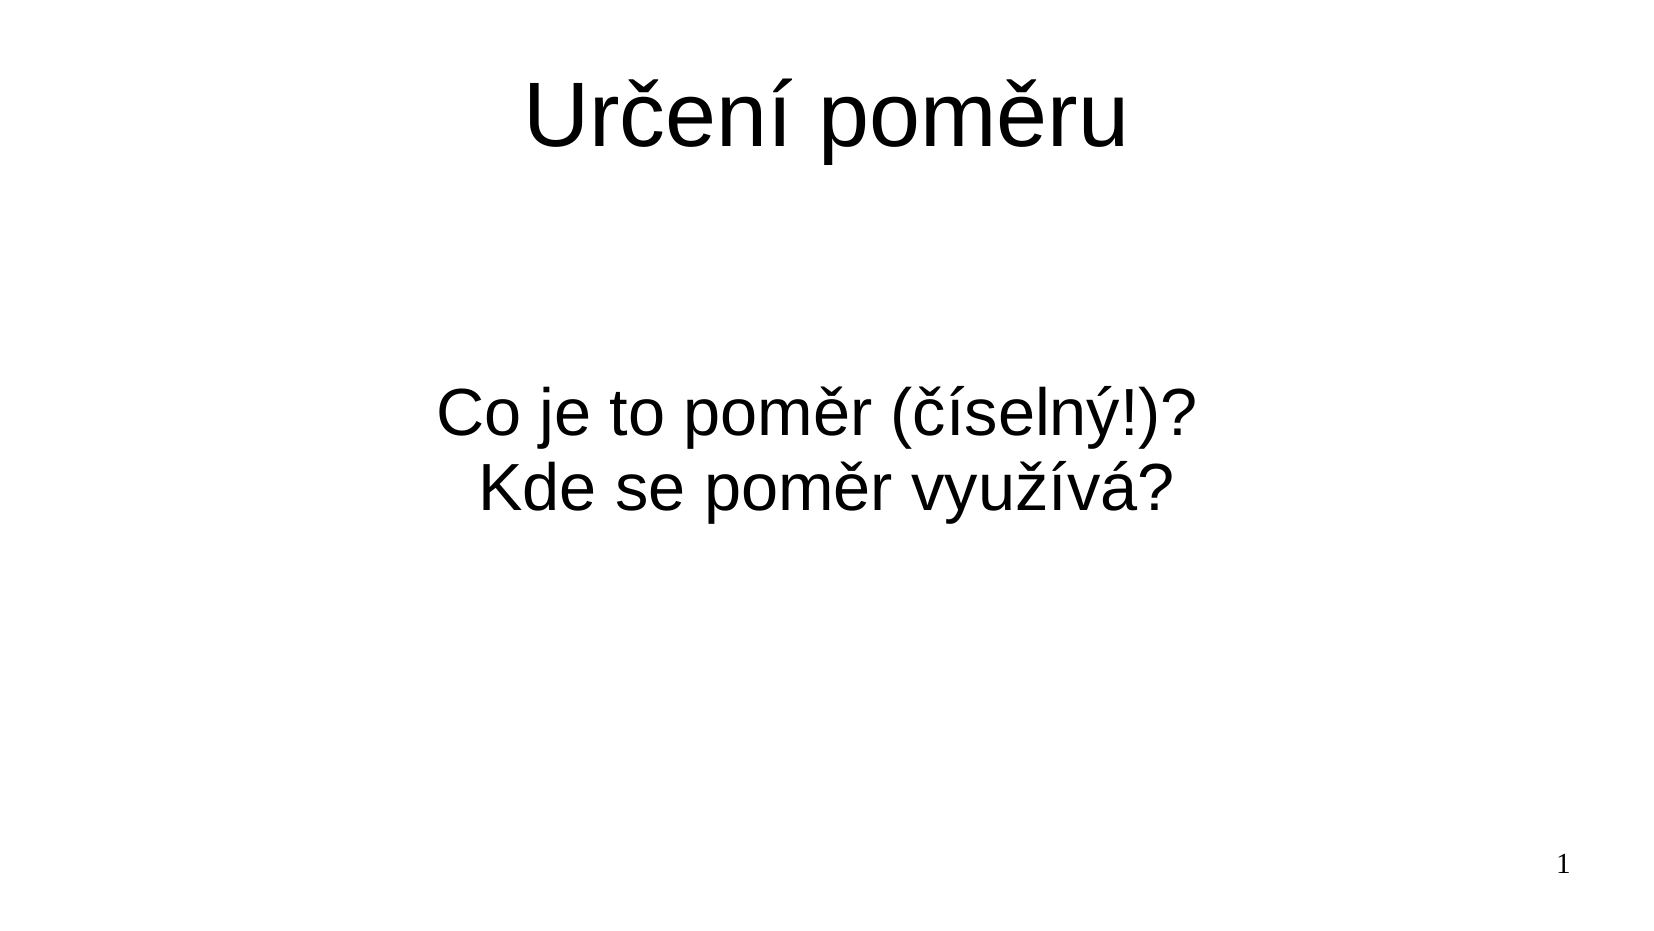

# Určení poměru
Co je to poměr (číselný!)?
Kde se poměr využívá?
1